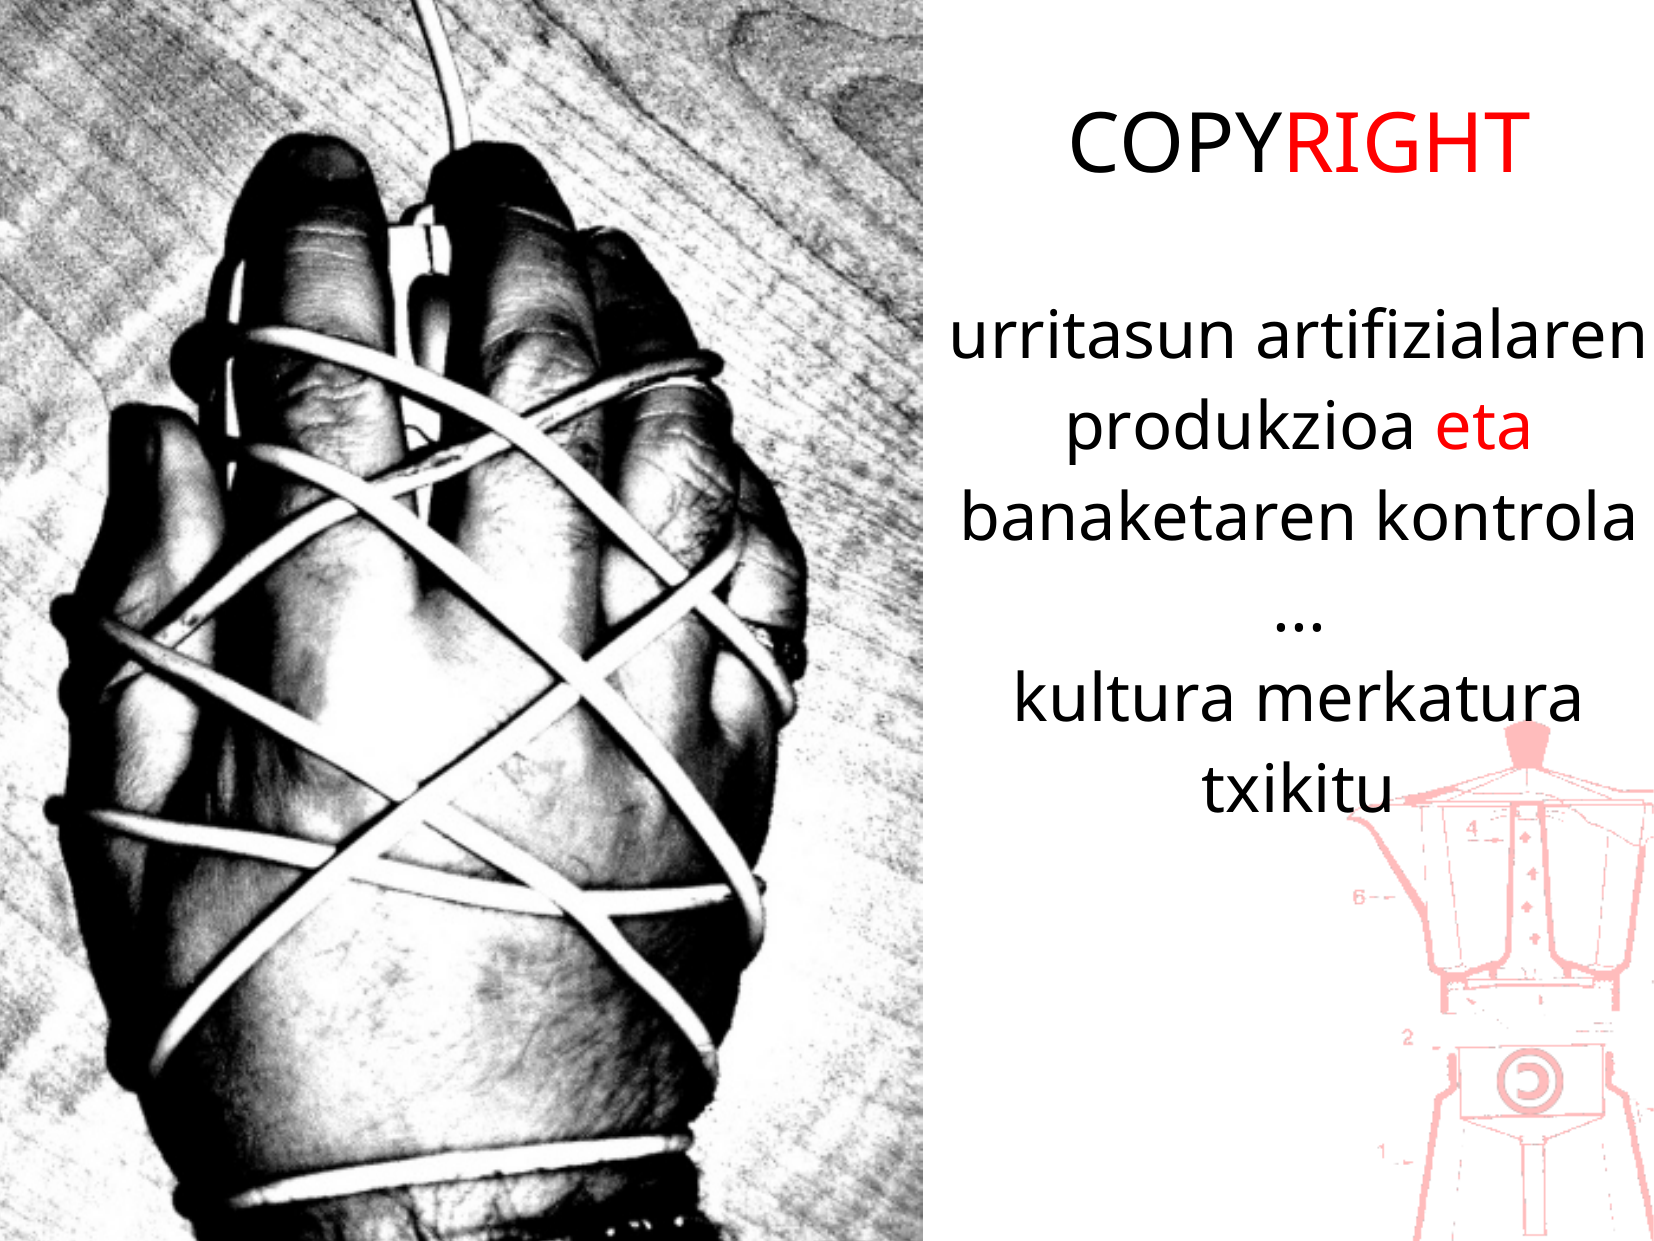

# COPYRIGHT
urritasun artifizialaren produkzioa eta banaketaren kontrola
...
kultura merkatura txikitu